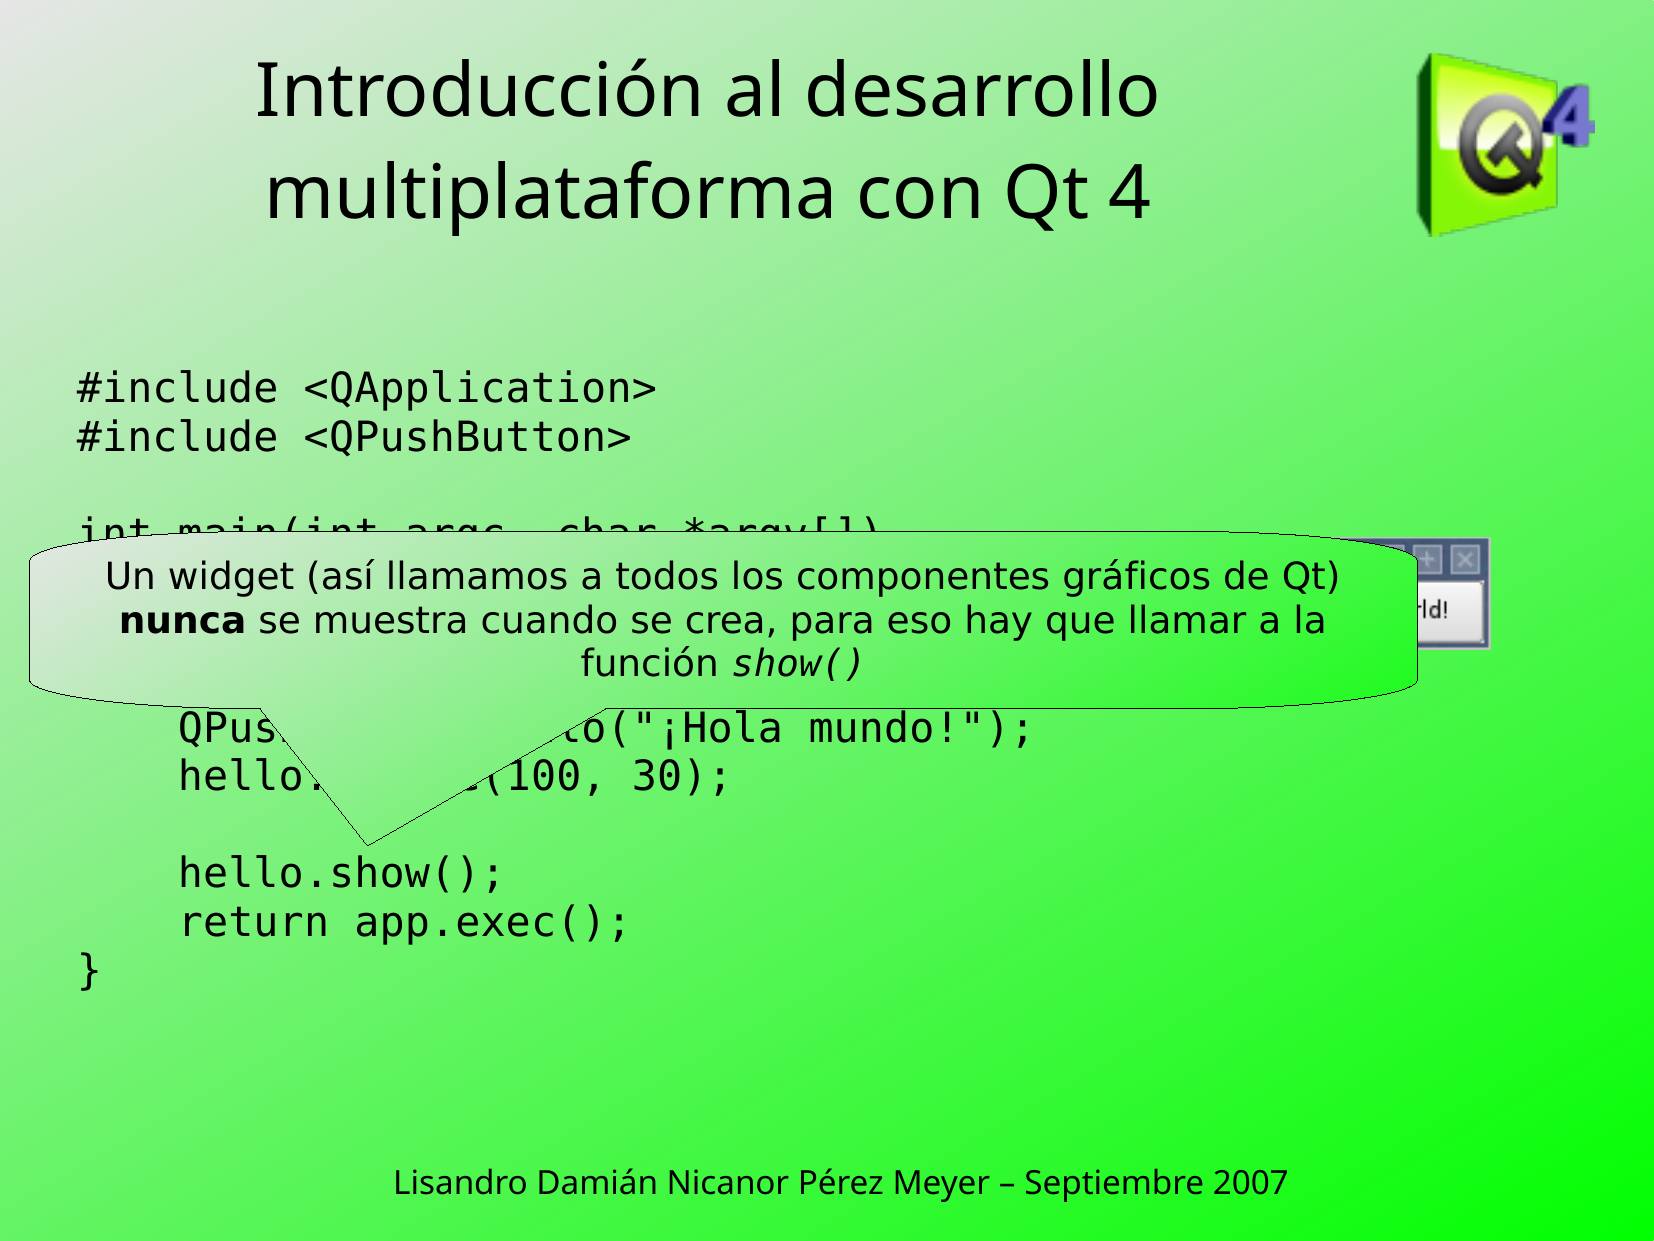

# Introducción al desarrollo multiplataforma con Qt 4
#include <QApplication>
#include <QPushButton>
int main(int argc, char *argv[])
{
 QApplication app(argc, argv);
 QPushButton hello("¡Hola mundo!");
 hello.resize(100, 30);
 hello.show();
 return app.exec();
}
Un widget (así llamamos a todos los componentes gráficos de Qt) nunca se muestra cuando se crea, para eso hay que llamar a la función show()
Lisandro Damián Nicanor Pérez Meyer – Septiembre 2007